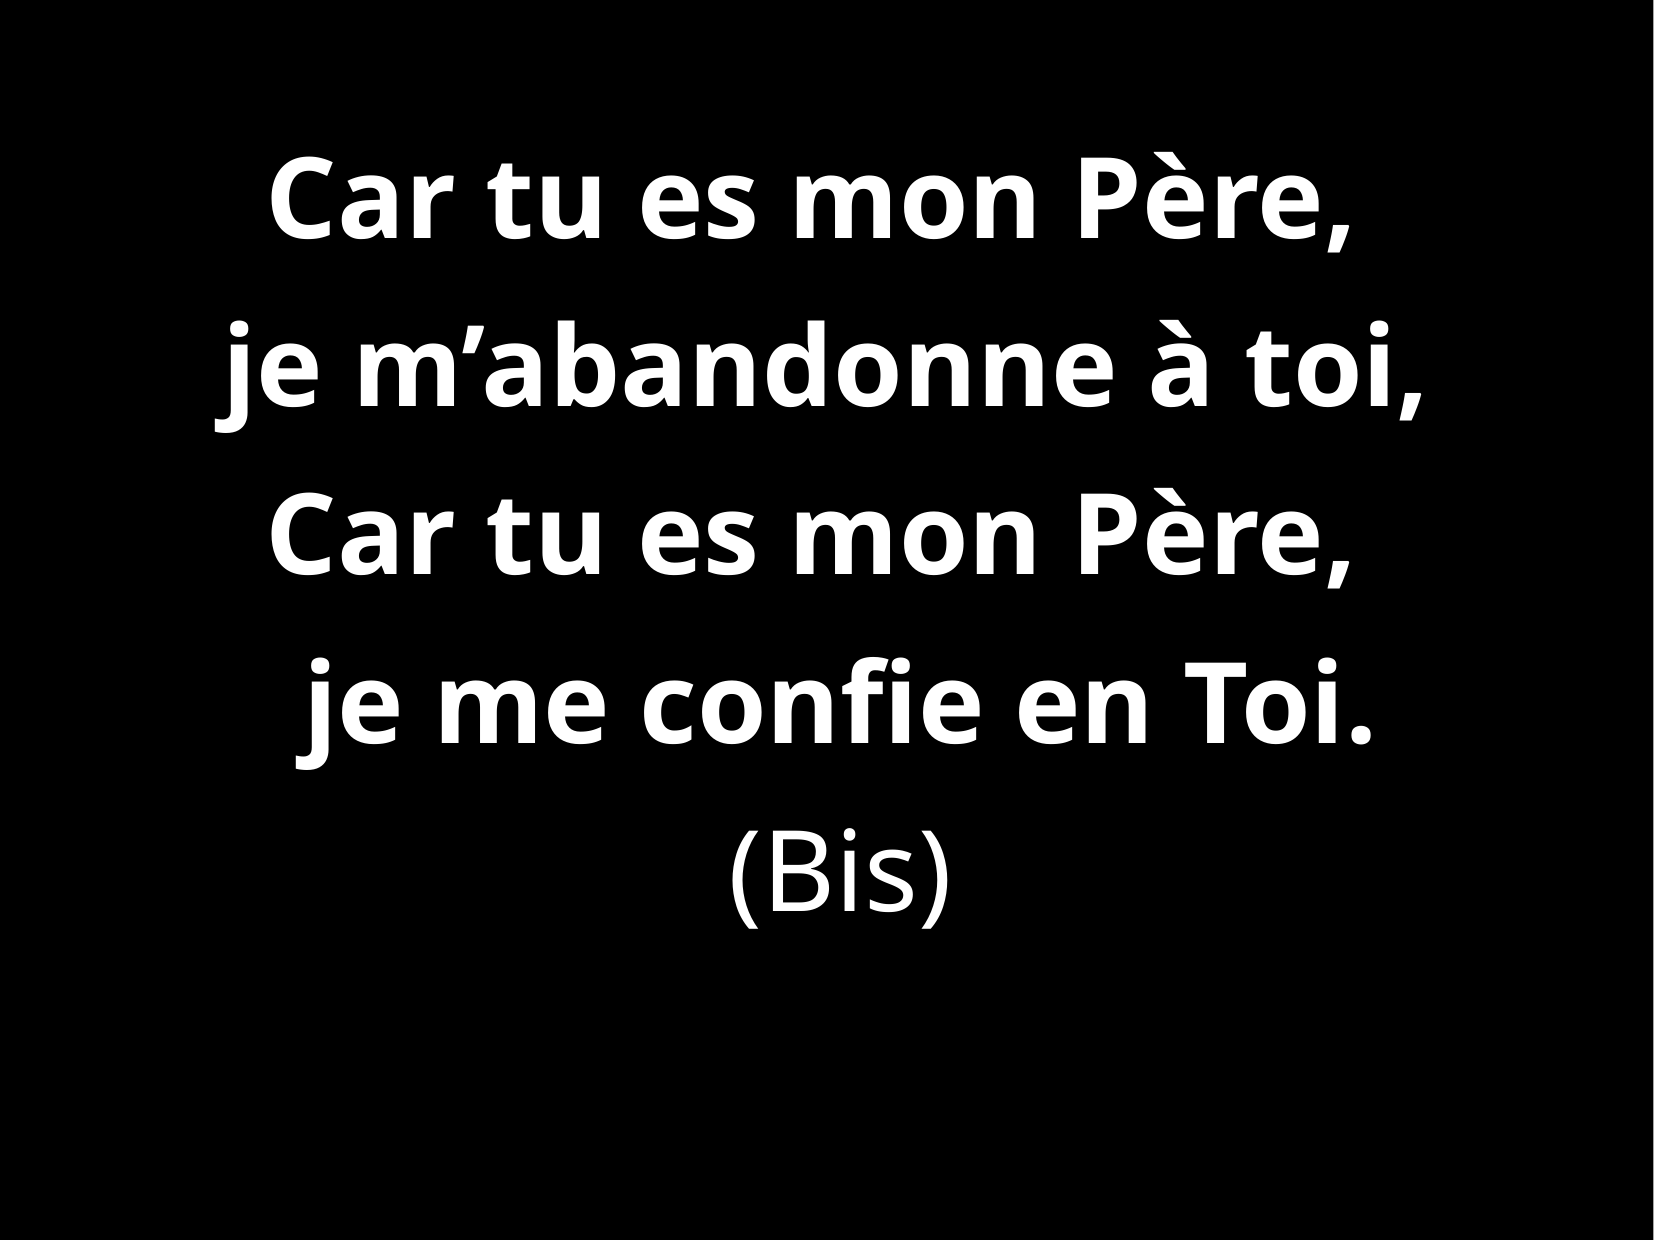

# Car tu es mon Père,
je m’abandonne à toi,
Car tu es mon Père,
je me confie en Toi.
(Bis)